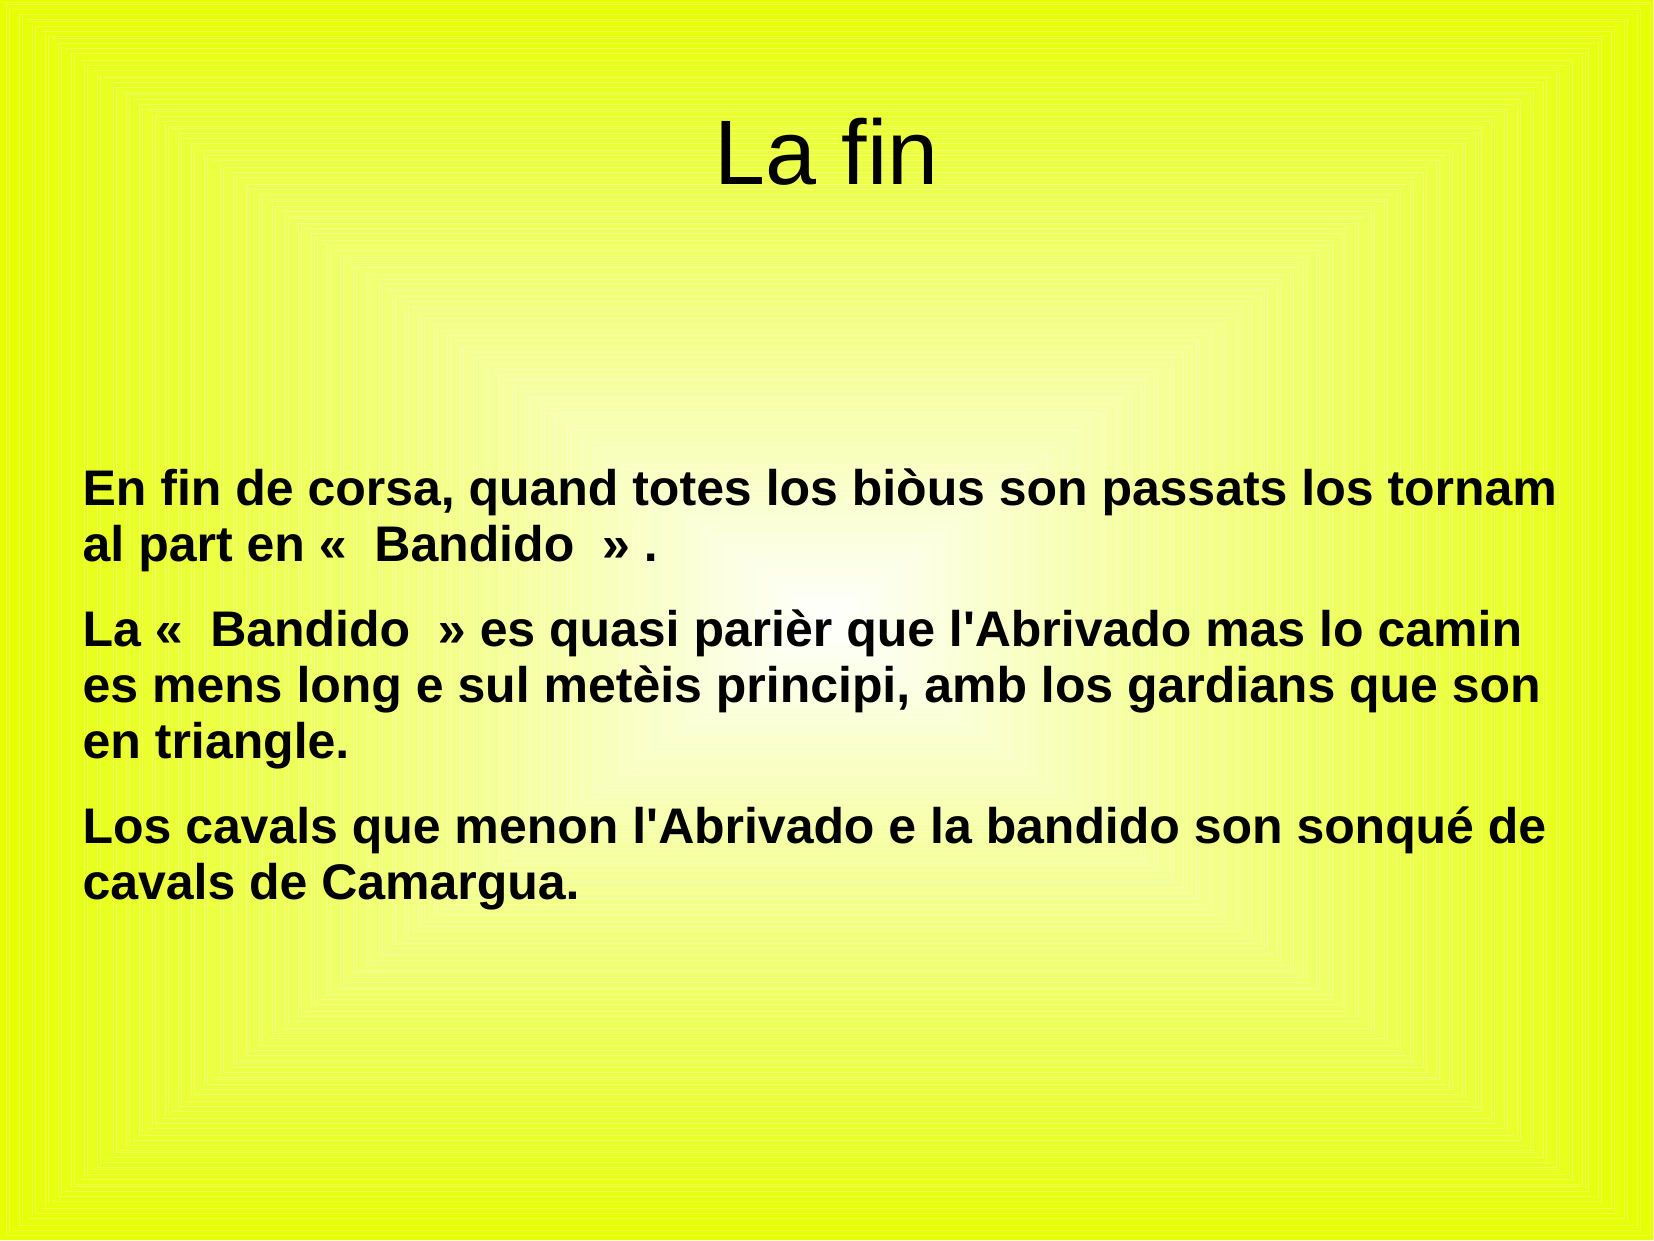

# La fin
En fin de corsa, quand totes los biòus son passats los tornam al part en «  Bandido  » .
La «  Bandido  » es quasi parièr que l'Abrivado mas lo camin es mens long e sul metèis principi, amb los gardians que son en triangle.
Los cavals que menon l'Abrivado e la bandido son sonqué de cavals de Camargua.